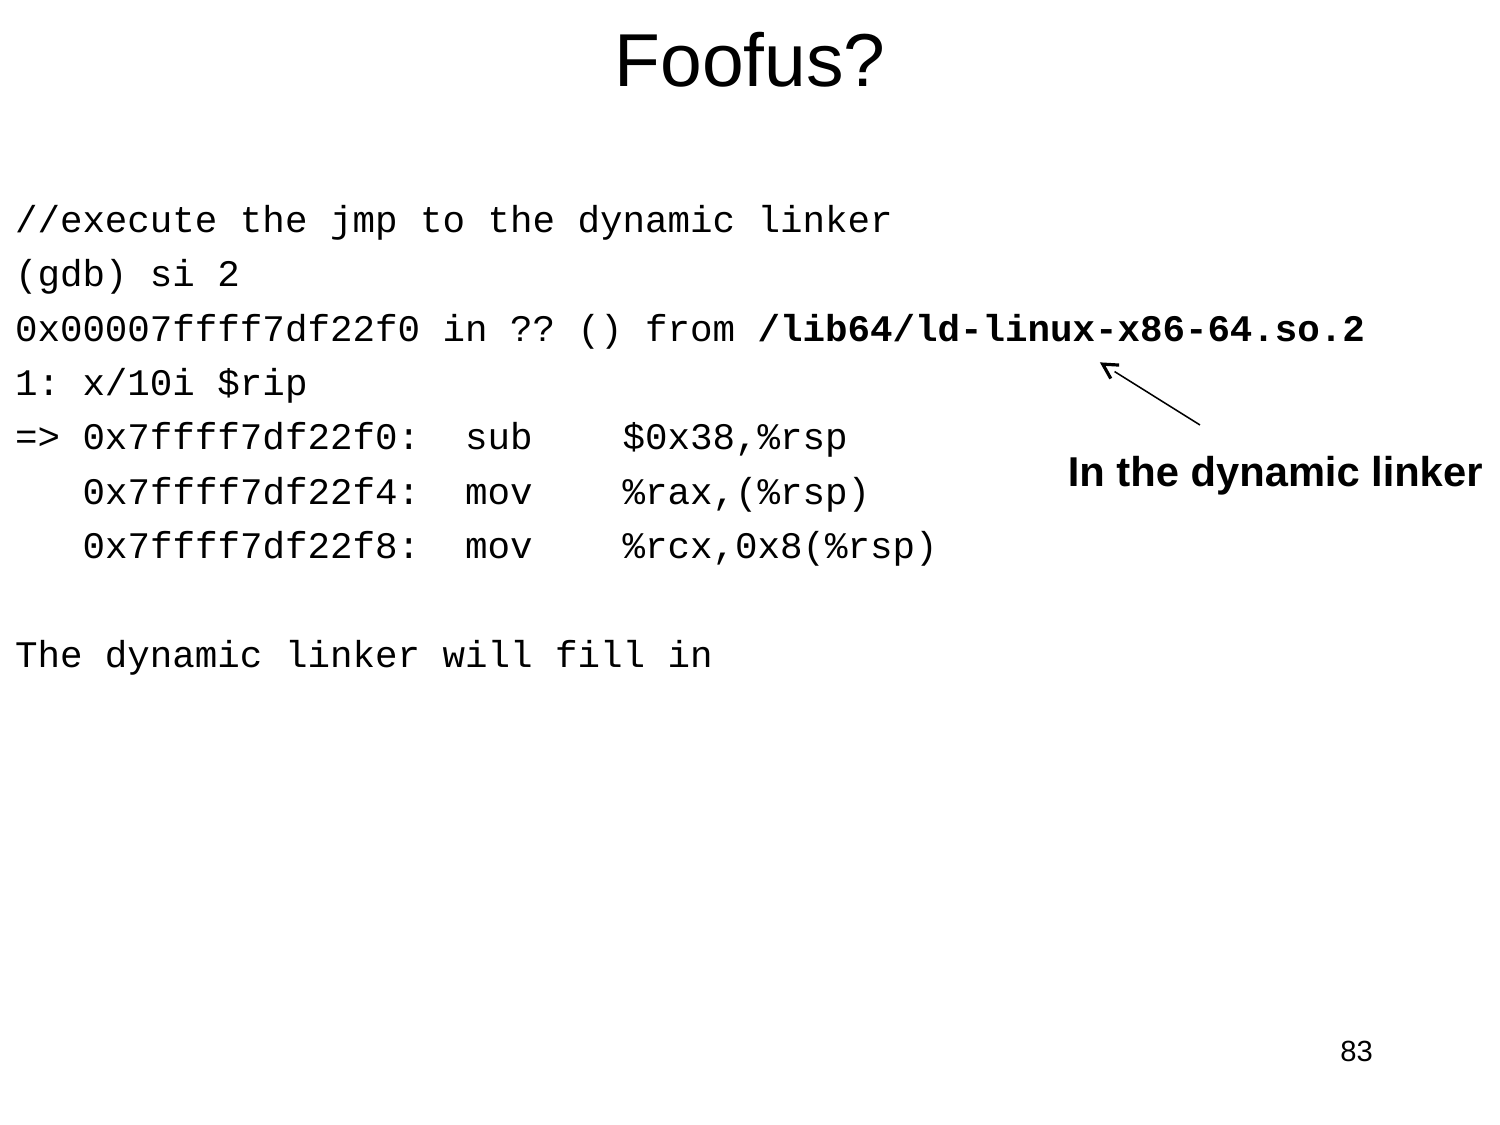

# Foofus?
//execute the jmp to the dynamic linker
(gdb) si 2
0x00007ffff7df22f0 in ?? () from /lib64/ld-linux-x86-64.so.2
1: x/10i $rip
=> 0x7ffff7df22f0:	sub $0x38,%rsp
 0x7ffff7df22f4:	mov %rax,(%rsp)
 0x7ffff7df22f8:	mov %rcx,0x8(%rsp)
The dynamic linker will fill in
In the dynamic linker